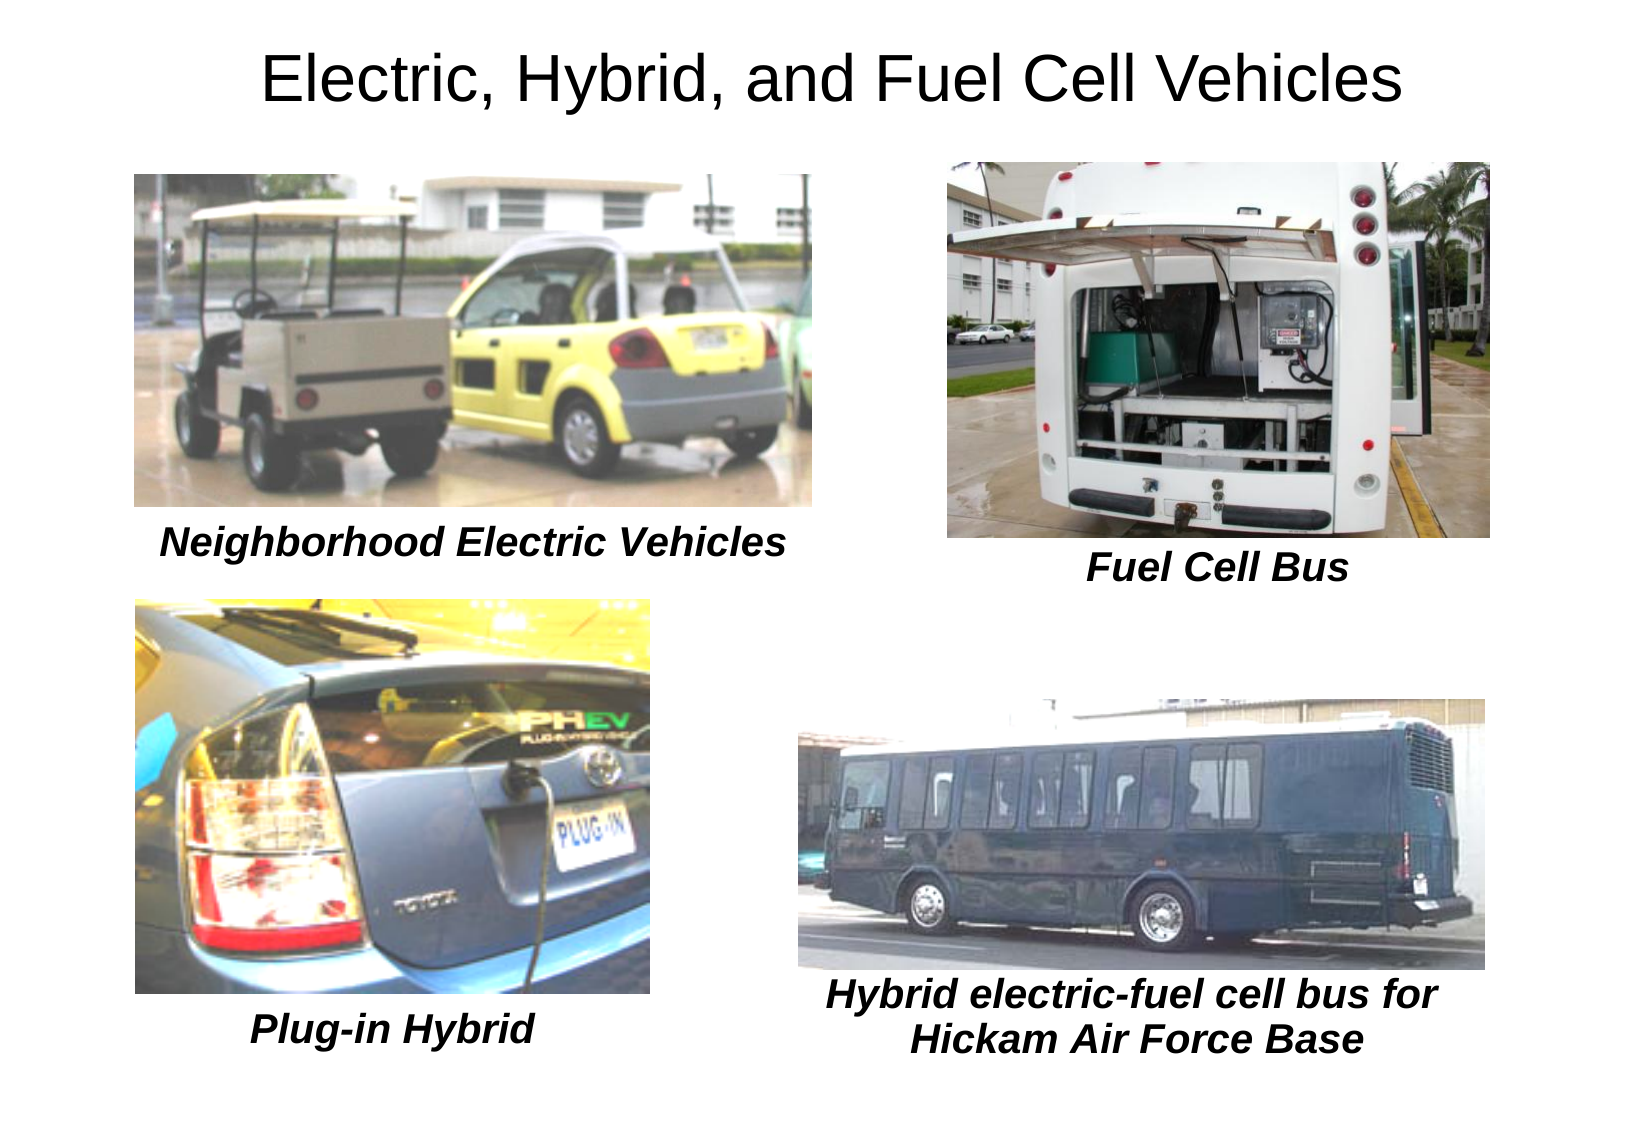

# Electric, Hybrid, and Fuel Cell Vehicles
Fuel Cell Bus
Neighborhood Electric Vehicles
Plug-in Hybrid
Hybrid electric-fuel cell bus for
Hickam Air Force Base